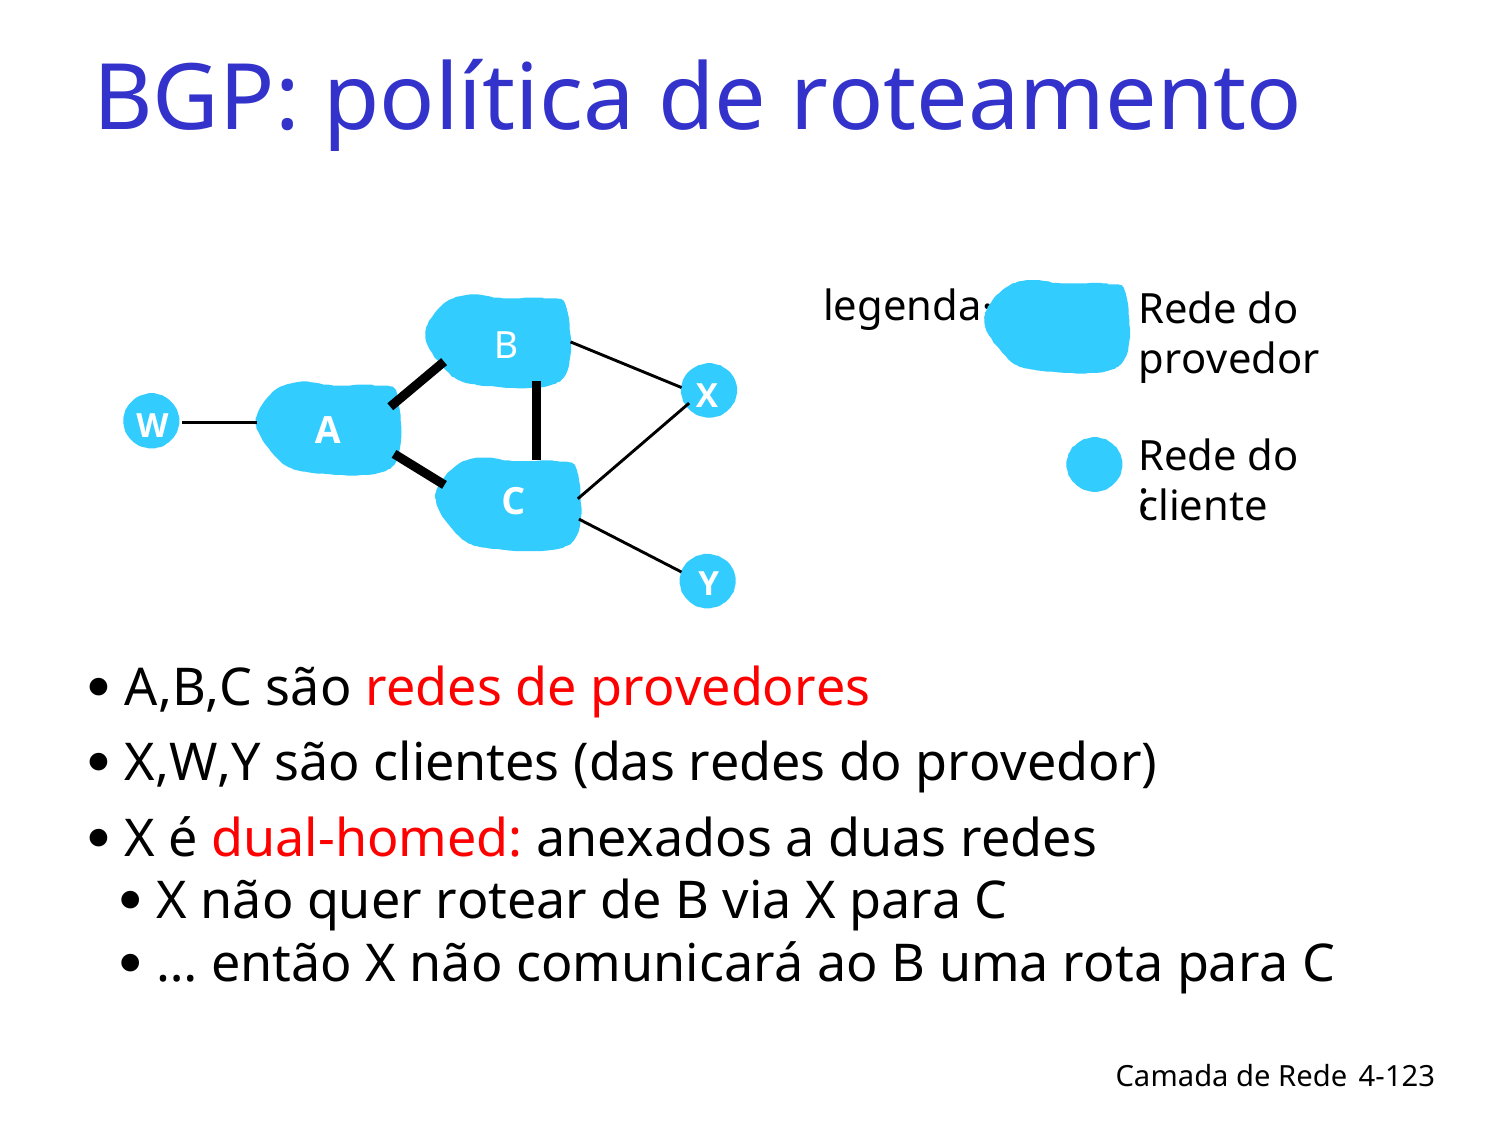

BGP: política de roteamento
legenda:
Rede do
provedor
B
X
W
A
Rede do
cliente
:
C
Y
 A,B,C são redes de provedores
 X,W,Y são clientes (das redes do provedor)
 X é dual-homed: anexados a duas redes
 X não quer rotear de B via X para C
 … então X não comunicará ao B uma rota para C
Camada de Rede